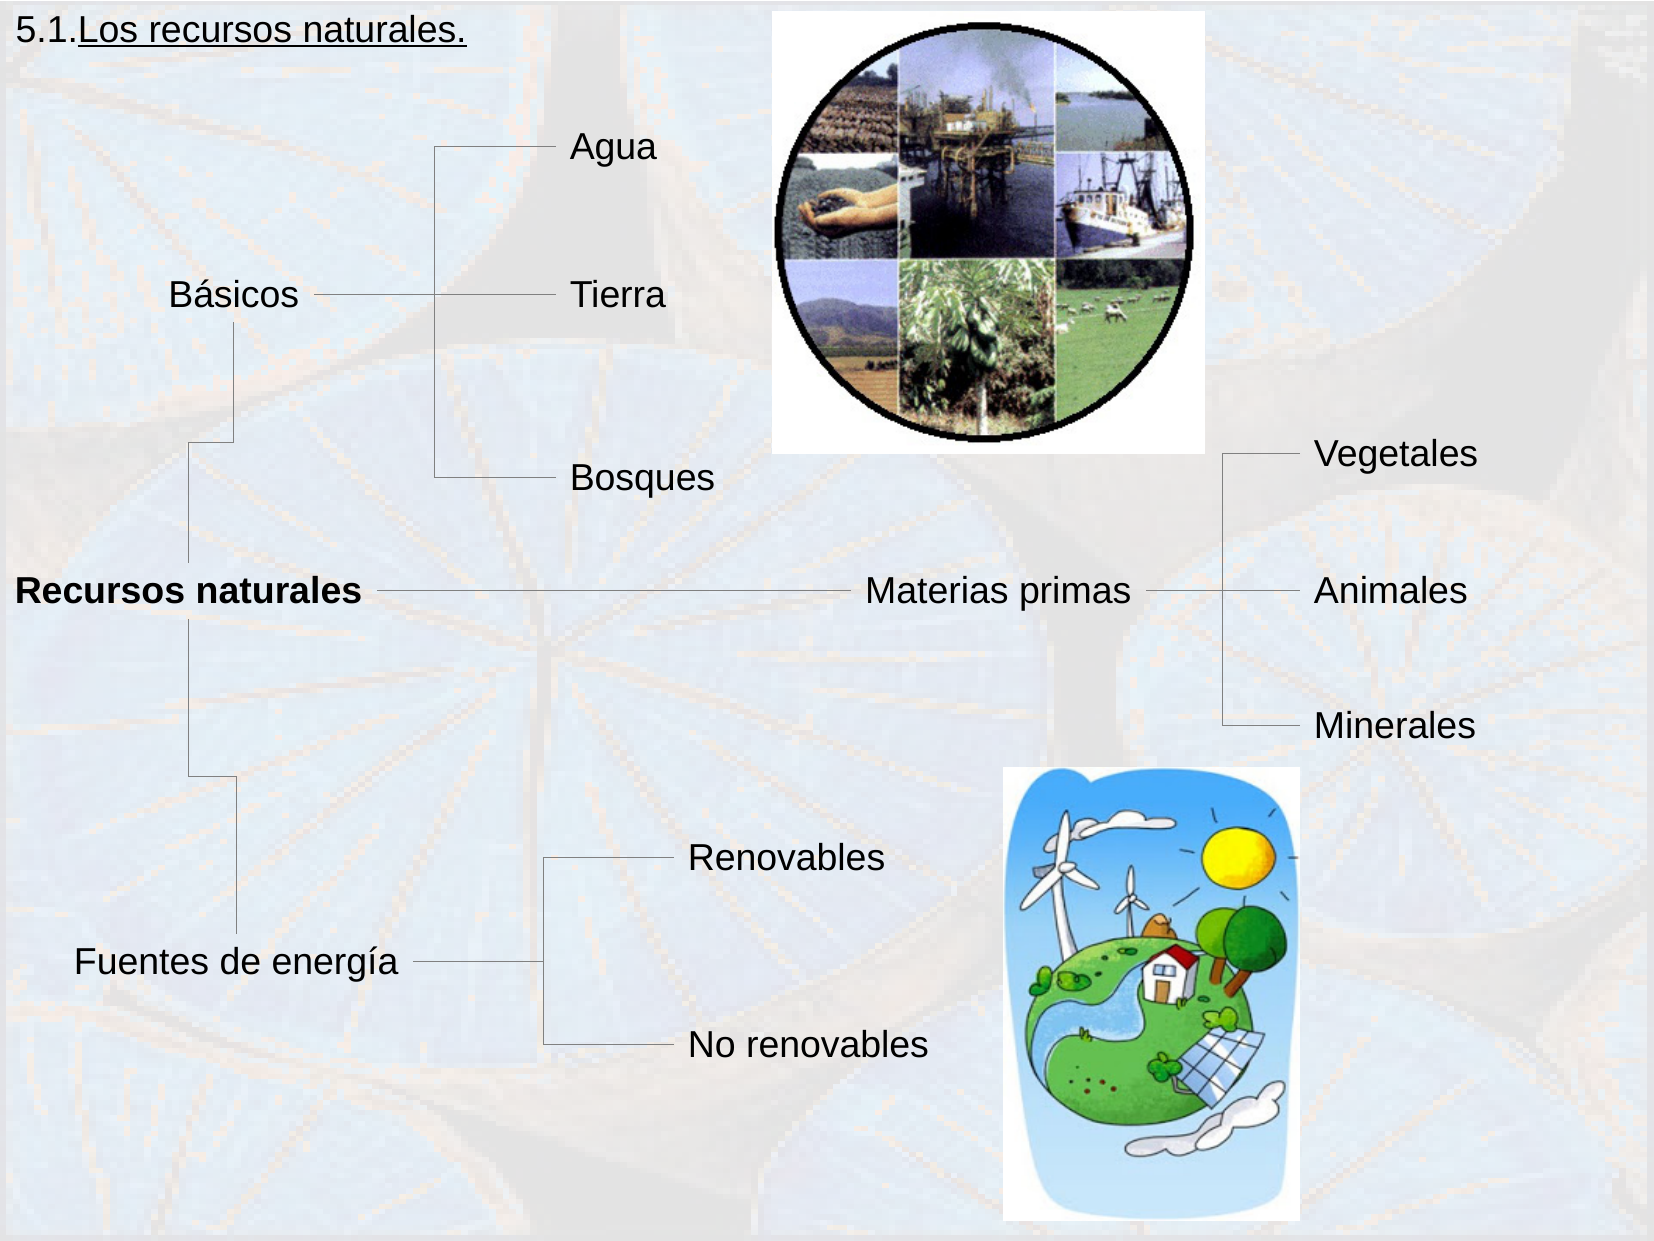

5.1.Los recursos naturales.
Agua
Básicos
Tierra
Vegetales
Bosques
Recursos naturales
Materias primas
Animales
Minerales
Renovables
Fuentes de energía
No renovables